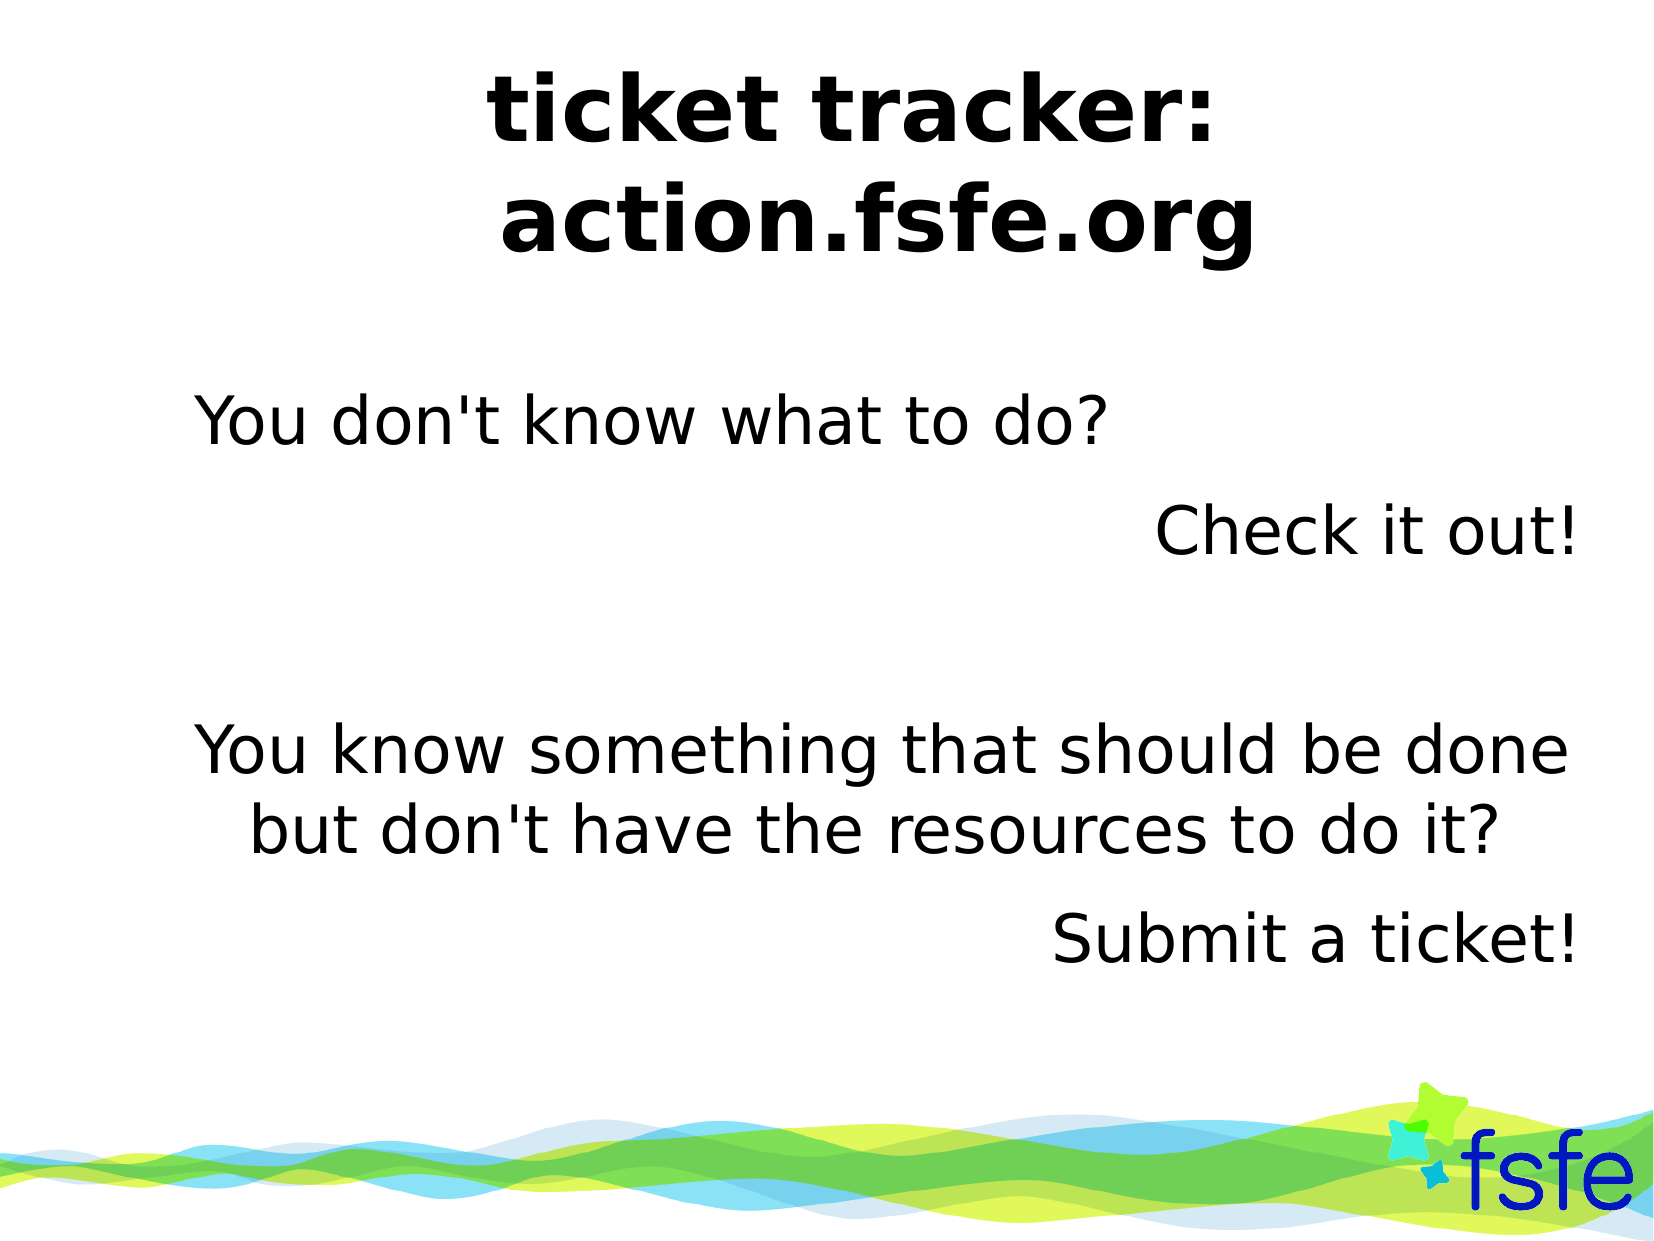

# ticket tracker: action.fsfe.org
You don't know what to do?
Check it out!
You know something that should be done but don't have the resources to do it?
Submit a ticket!